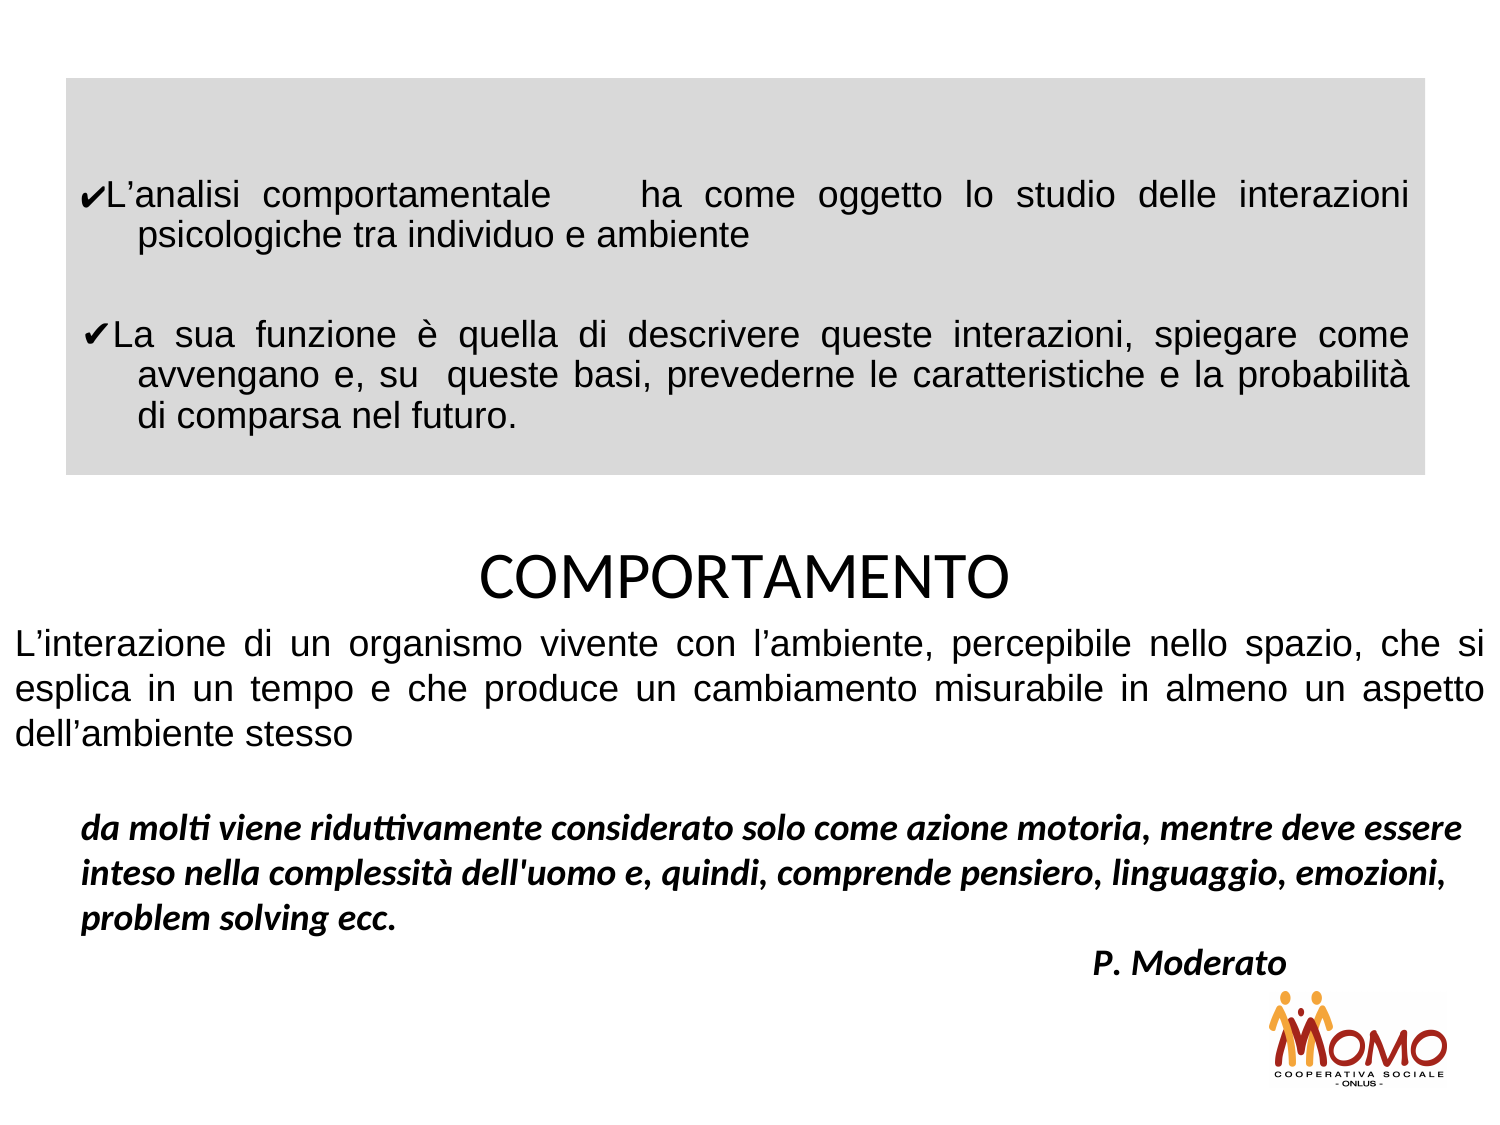

# ✔L’analisi comportamentale ha come oggetto lo studio delle interazioni psicologiche tra individuo e ambiente
✔La sua funzione è quella di descrivere queste interazioni, spiegare come avvengano e, su queste basi, prevederne le caratteristiche e la probabilità di comparsa nel futuro.
COMPORTAMENTO
L’interazione di un organismo vivente con l’ambiente, percepibile nello spazio, che si esplica in un tempo e che produce un cambiamento misurabile in almeno un aspetto dell’ambiente stesso
da molti viene riduttivamente considerato solo come azione motoria, mentre deve essere inteso nella complessità dell'uomo e, quindi, comprende pensiero, linguaggio, emozioni, problem solving ecc.
 P. Moderato